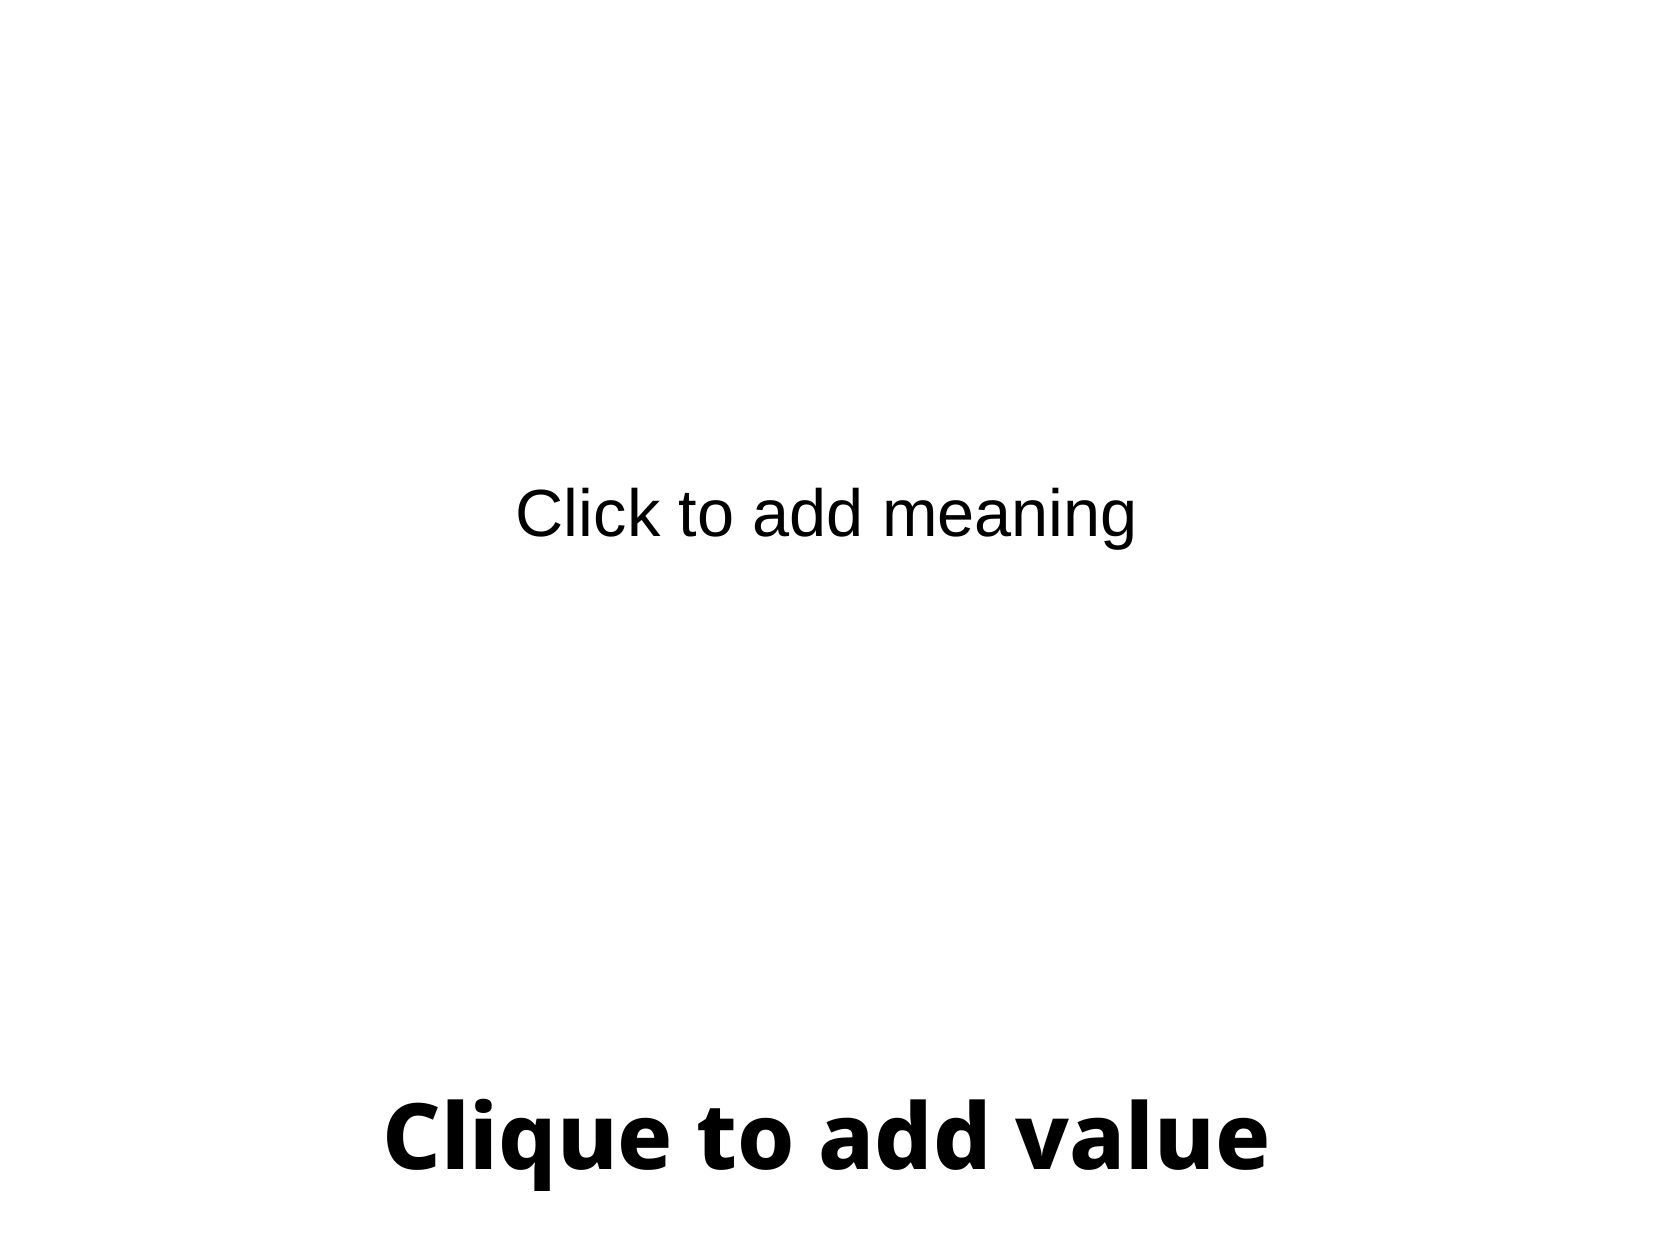

Click to add meaning
# Clique to add value